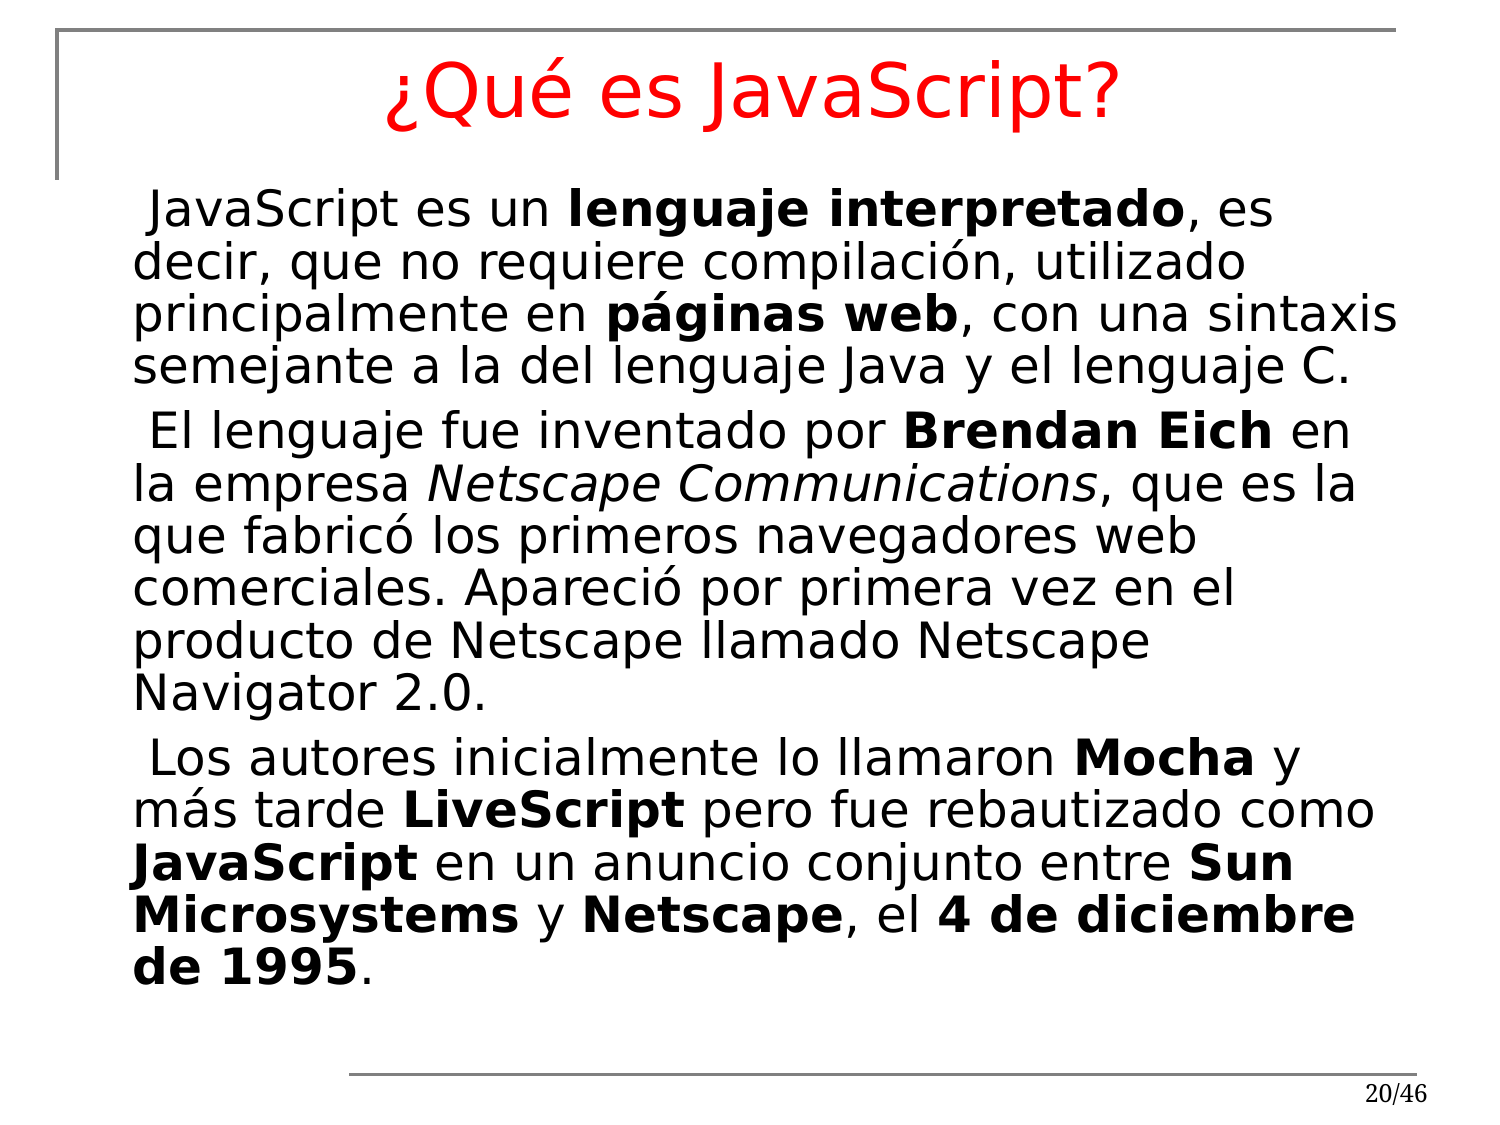

# ¿Qué es JavaScript?
 JavaScript es un lenguaje interpretado, es decir, que no requiere compilación, utilizado principalmente en páginas web, con una sintaxis semejante a la del lenguaje Java y el lenguaje C.
 El lenguaje fue inventado por Brendan Eich en la empresa Netscape Communications, que es la que fabricó los primeros navegadores web comerciales. Apareció por primera vez en el producto de Netscape llamado Netscape Navigator 2.0.
 Los autores inicialmente lo llamaron Mocha y más tarde LiveScript pero fue rebautizado como JavaScript en un anuncio conjunto entre Sun Microsystems y Netscape, el 4 de diciembre de 1995.